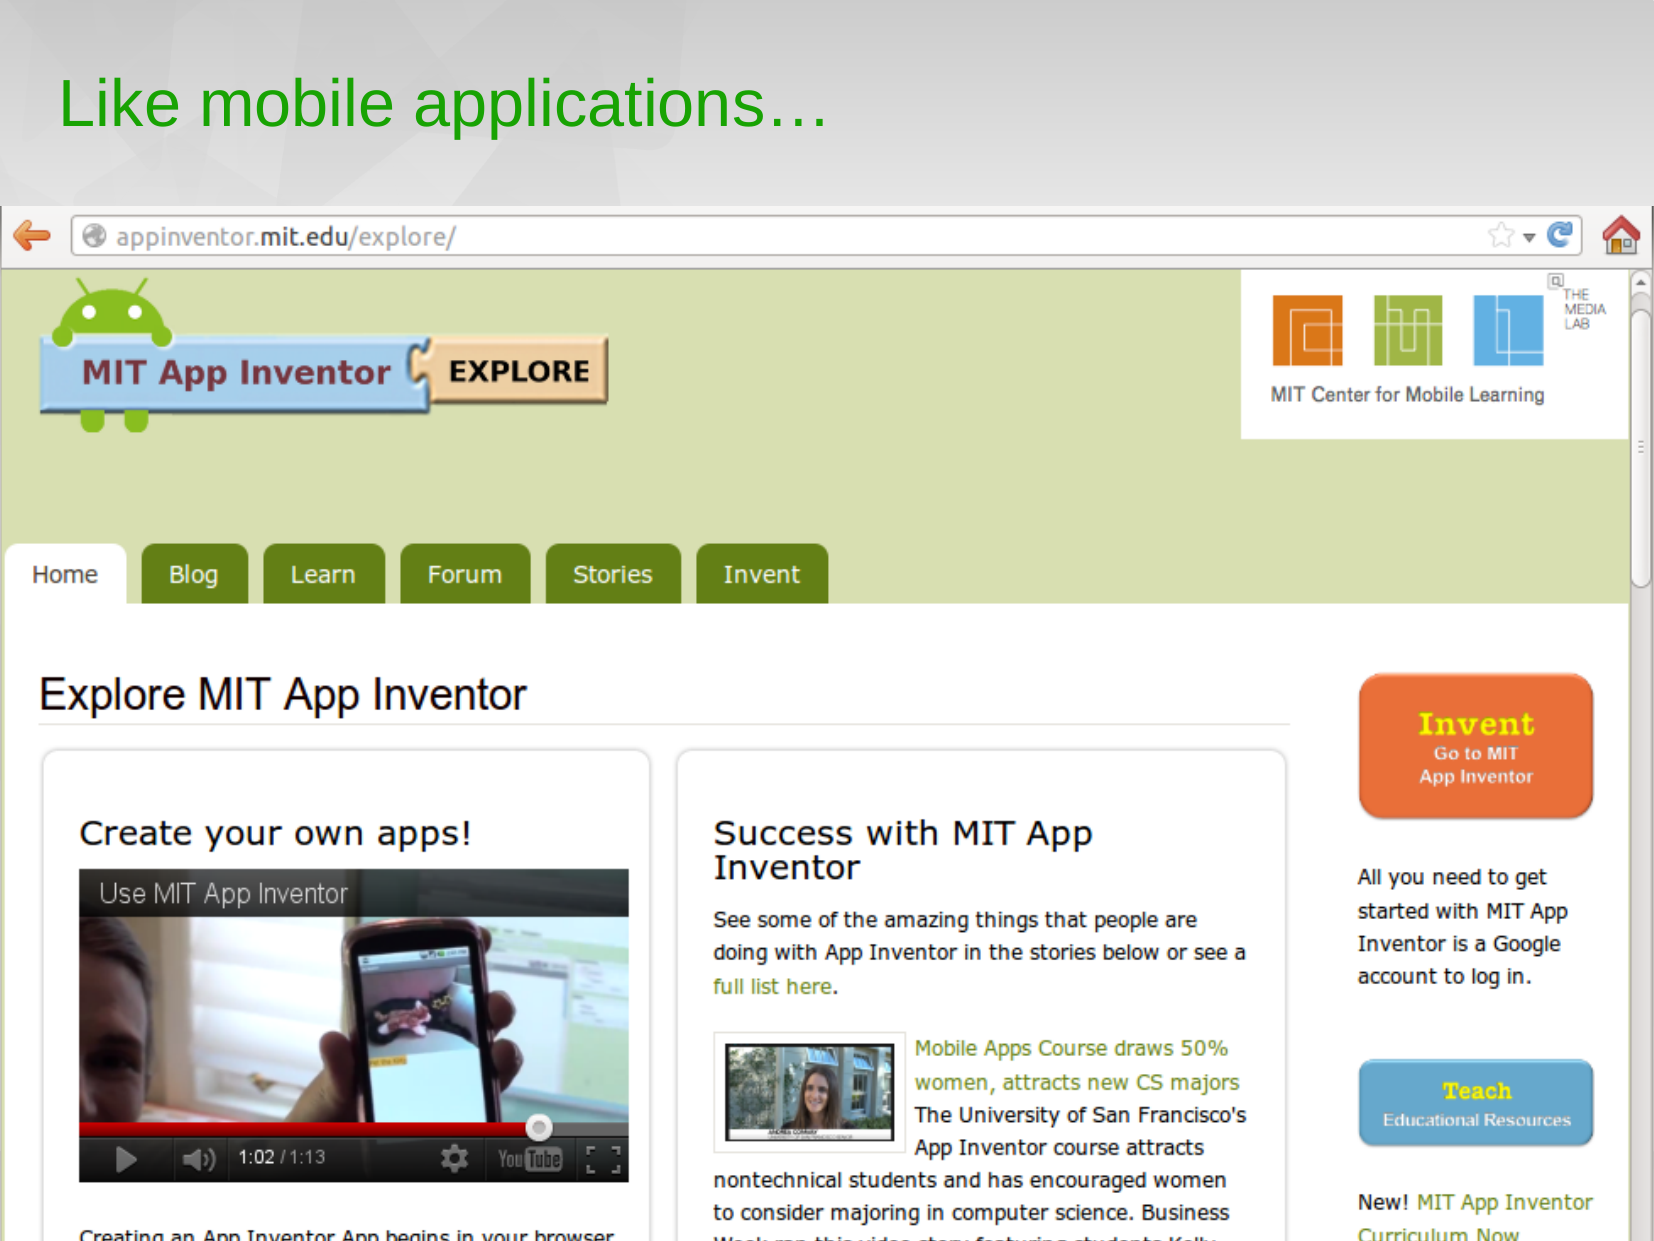

# Like mobile applications…
11
LibreOffice Berlin 2012 Conference • LibreLogo – turtle vector graphics for everybody